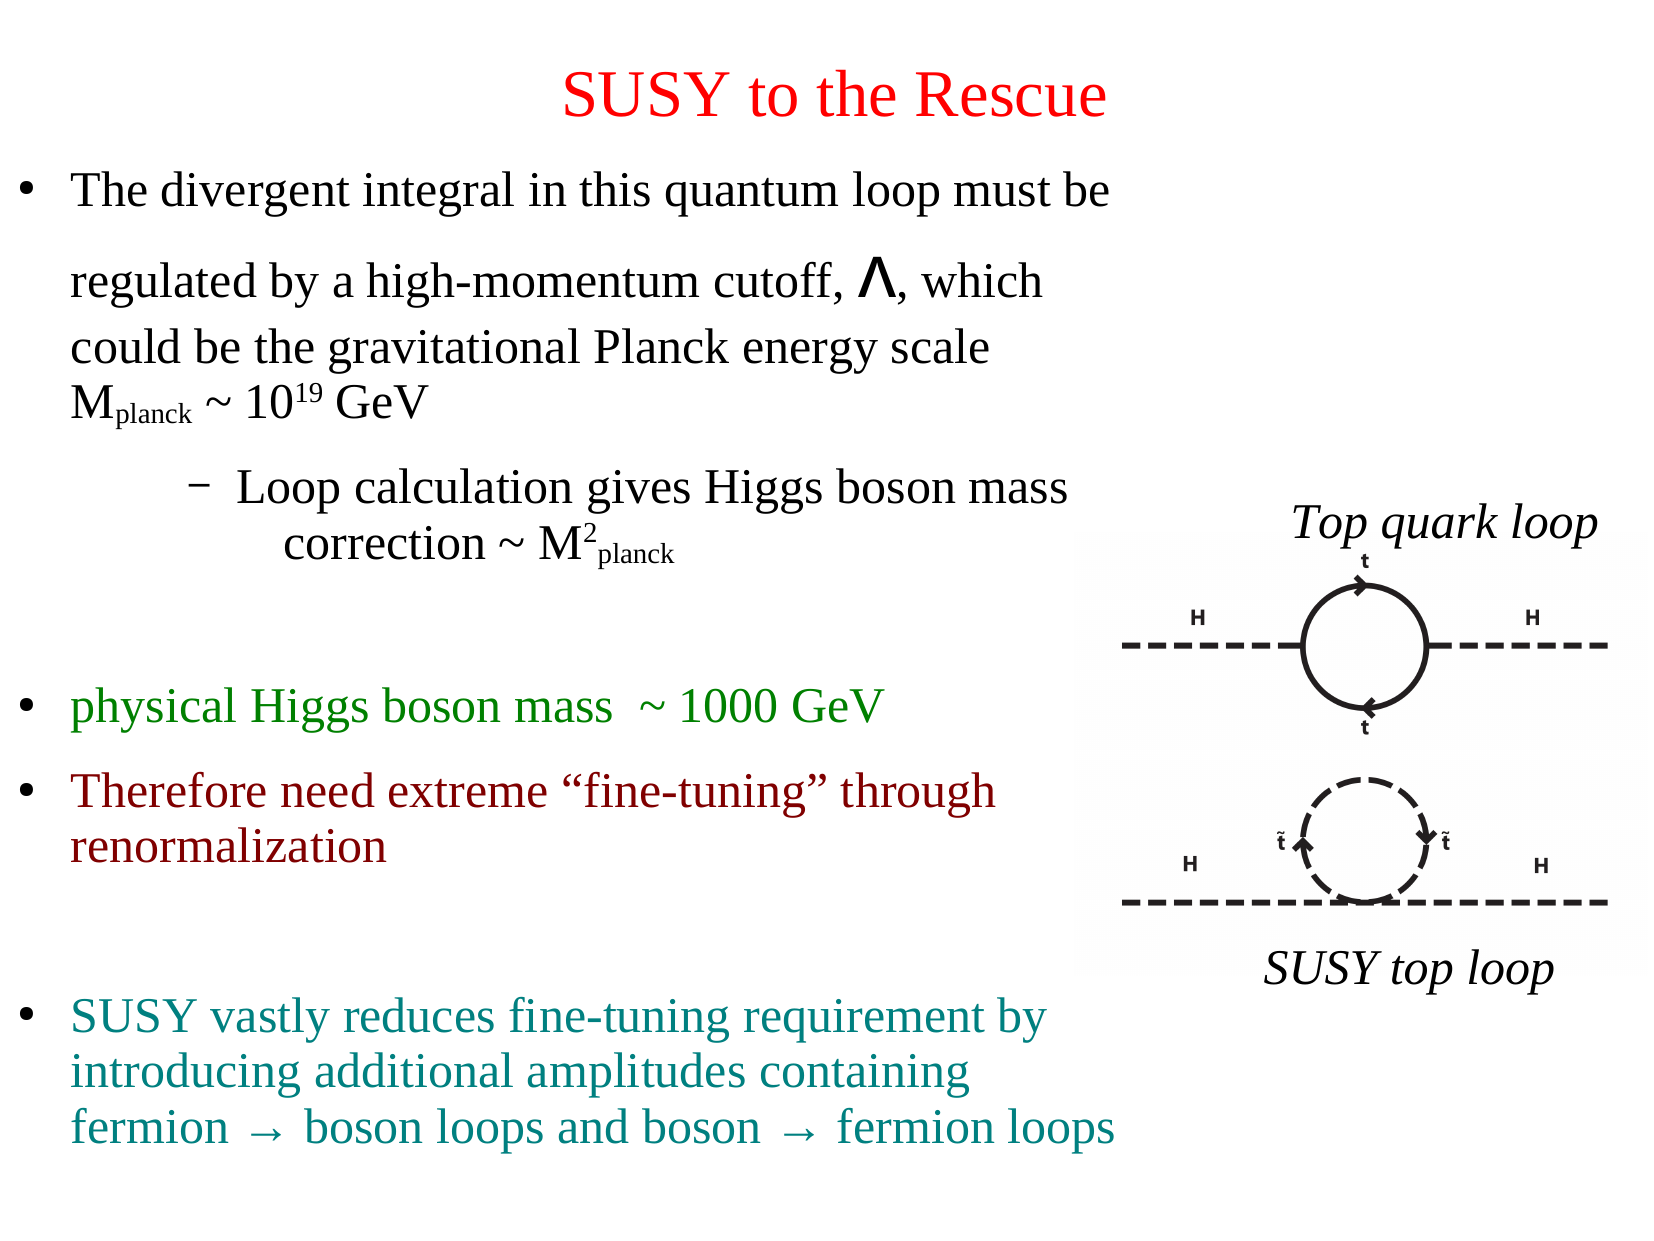

# SUSY to the Rescue
The divergent integral in this quantum loop must be regulated by a high-momentum cutoff, ʌ, which could be the gravitational Planck energy scale Mplanck ~ 1019 GeV
Loop calculation gives Higgs boson mass correction ~ M2planck
physical Higgs boson mass ~ 1000 GeV
Therefore need extreme “fine-tuning” through renormalization
SUSY vastly reduces fine-tuning requirement by introducing additional amplitudes containing fermion → boson loops and boson → fermion loops
Top quark loop
SUSY top loop